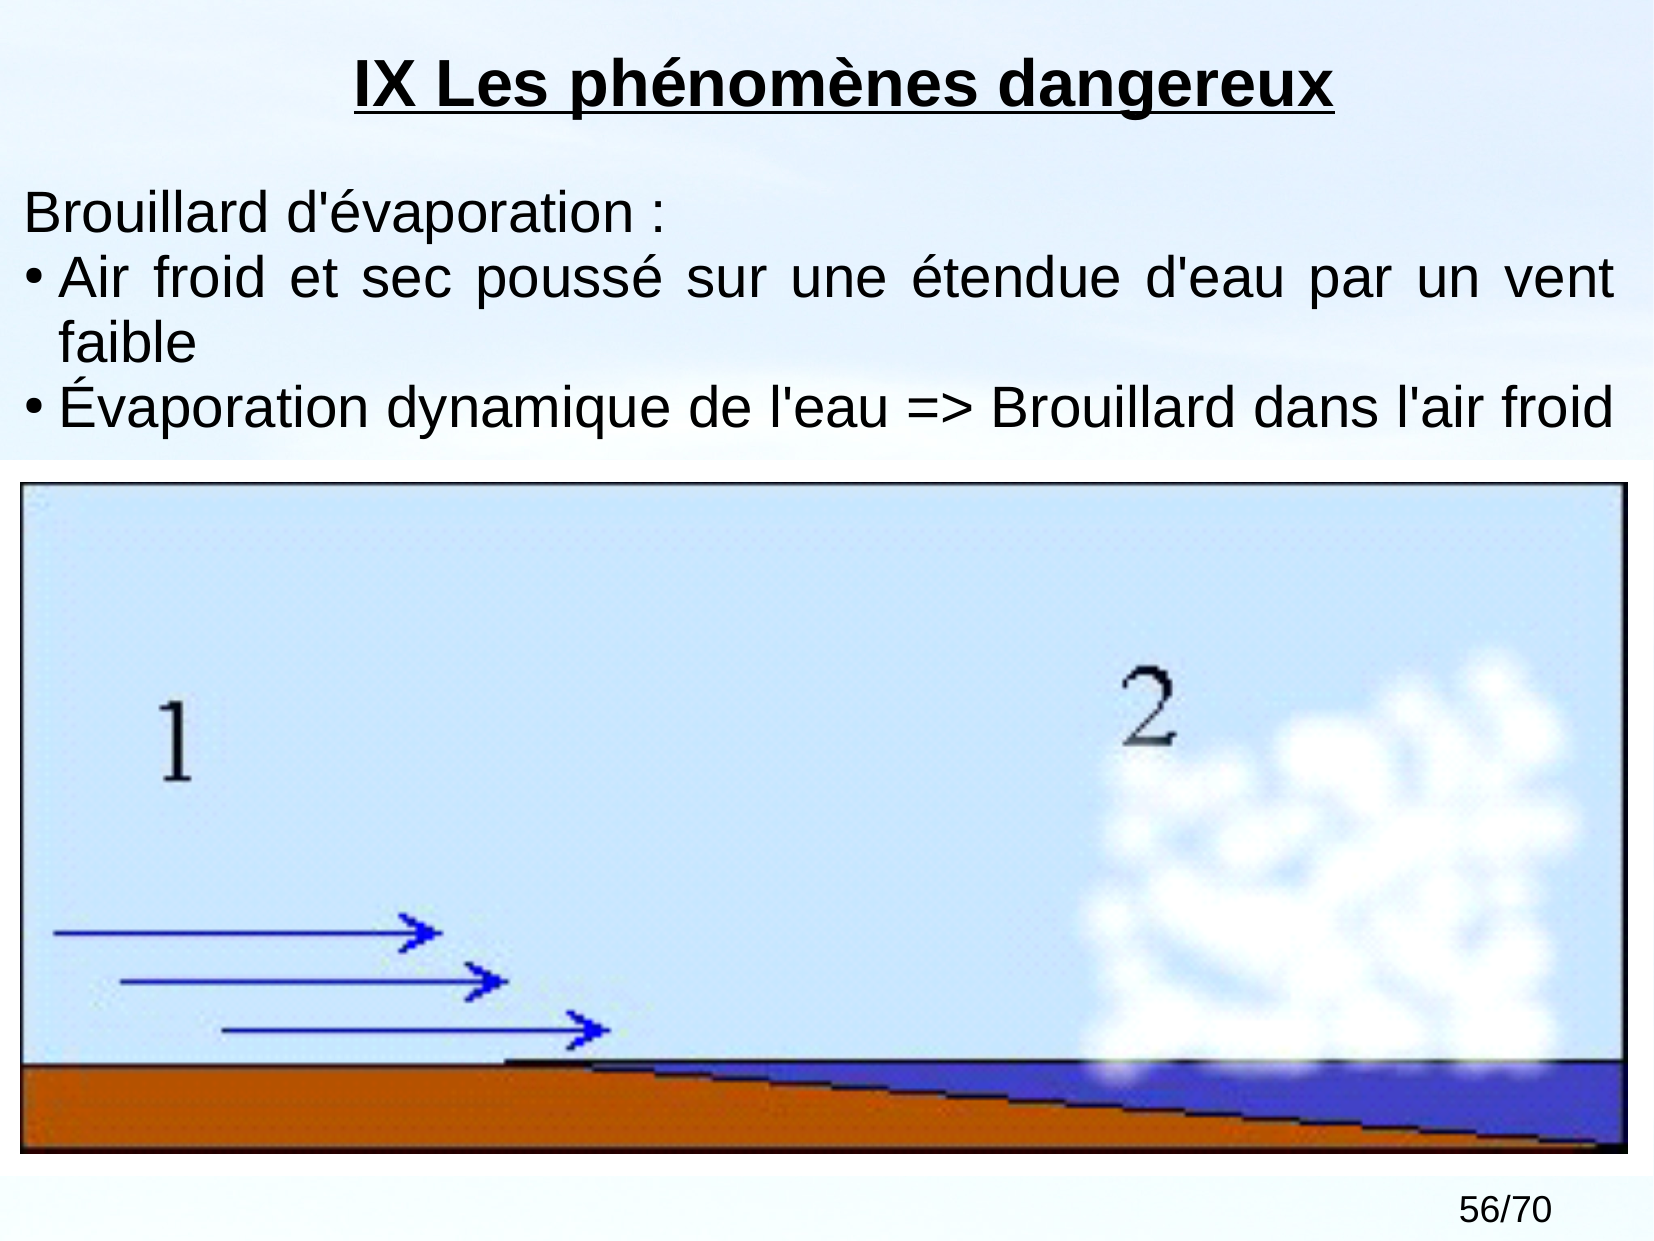

# IX Les phénomènes dangereux
Brouillard d'évaporation :
Air froid et sec poussé sur une étendue d'eau par un vent faible
Évaporation dynamique de l'eau => Brouillard dans l'air froid